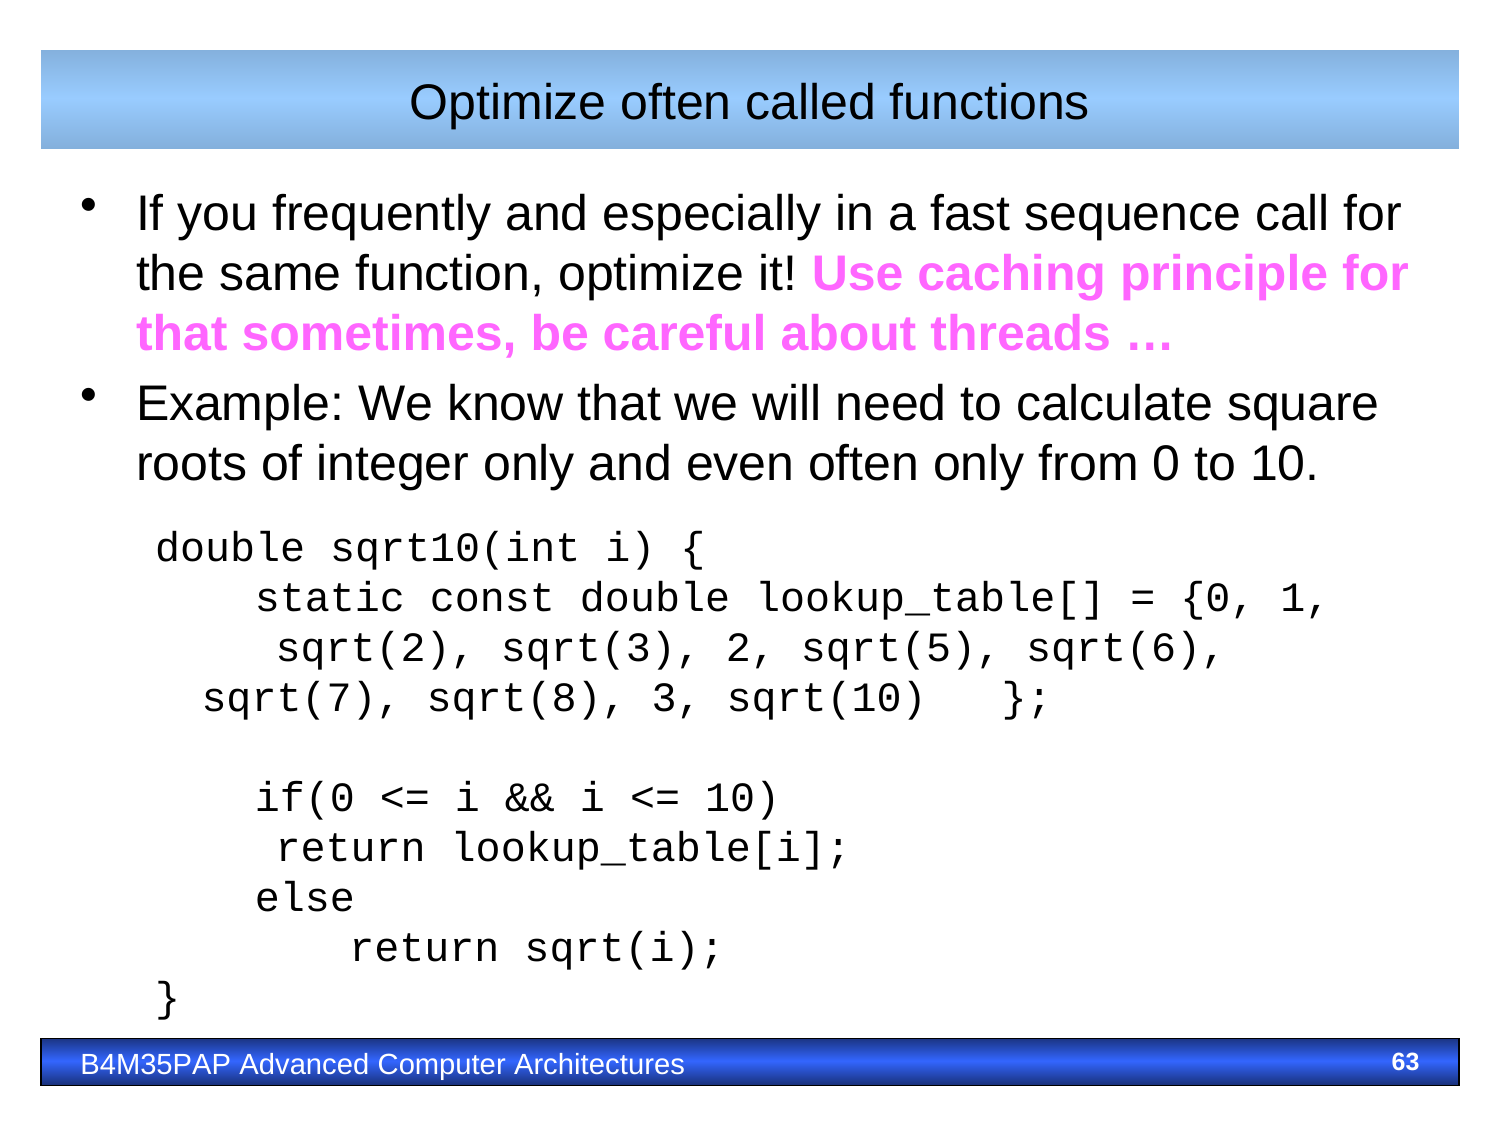

# Optimize often called functions
If you frequently and especially in a fast sequence call for the same function, optimize it! Use caching principle for that sometimes, be careful about threads …
Example: We know that we will need to calculate square roots of integer only and even often only from 0 to 10.
double sqrt10(int i) {
 static const double lookup_table[] = {0, 1, 		sqrt(2), sqrt(3), 2, sqrt(5), sqrt(6), 		sqrt(7), sqrt(8), 3, sqrt(10) };
 if(0 <= i && i <= 10)
 	return lookup_table[i];
 else
			return sqrt(i);
}